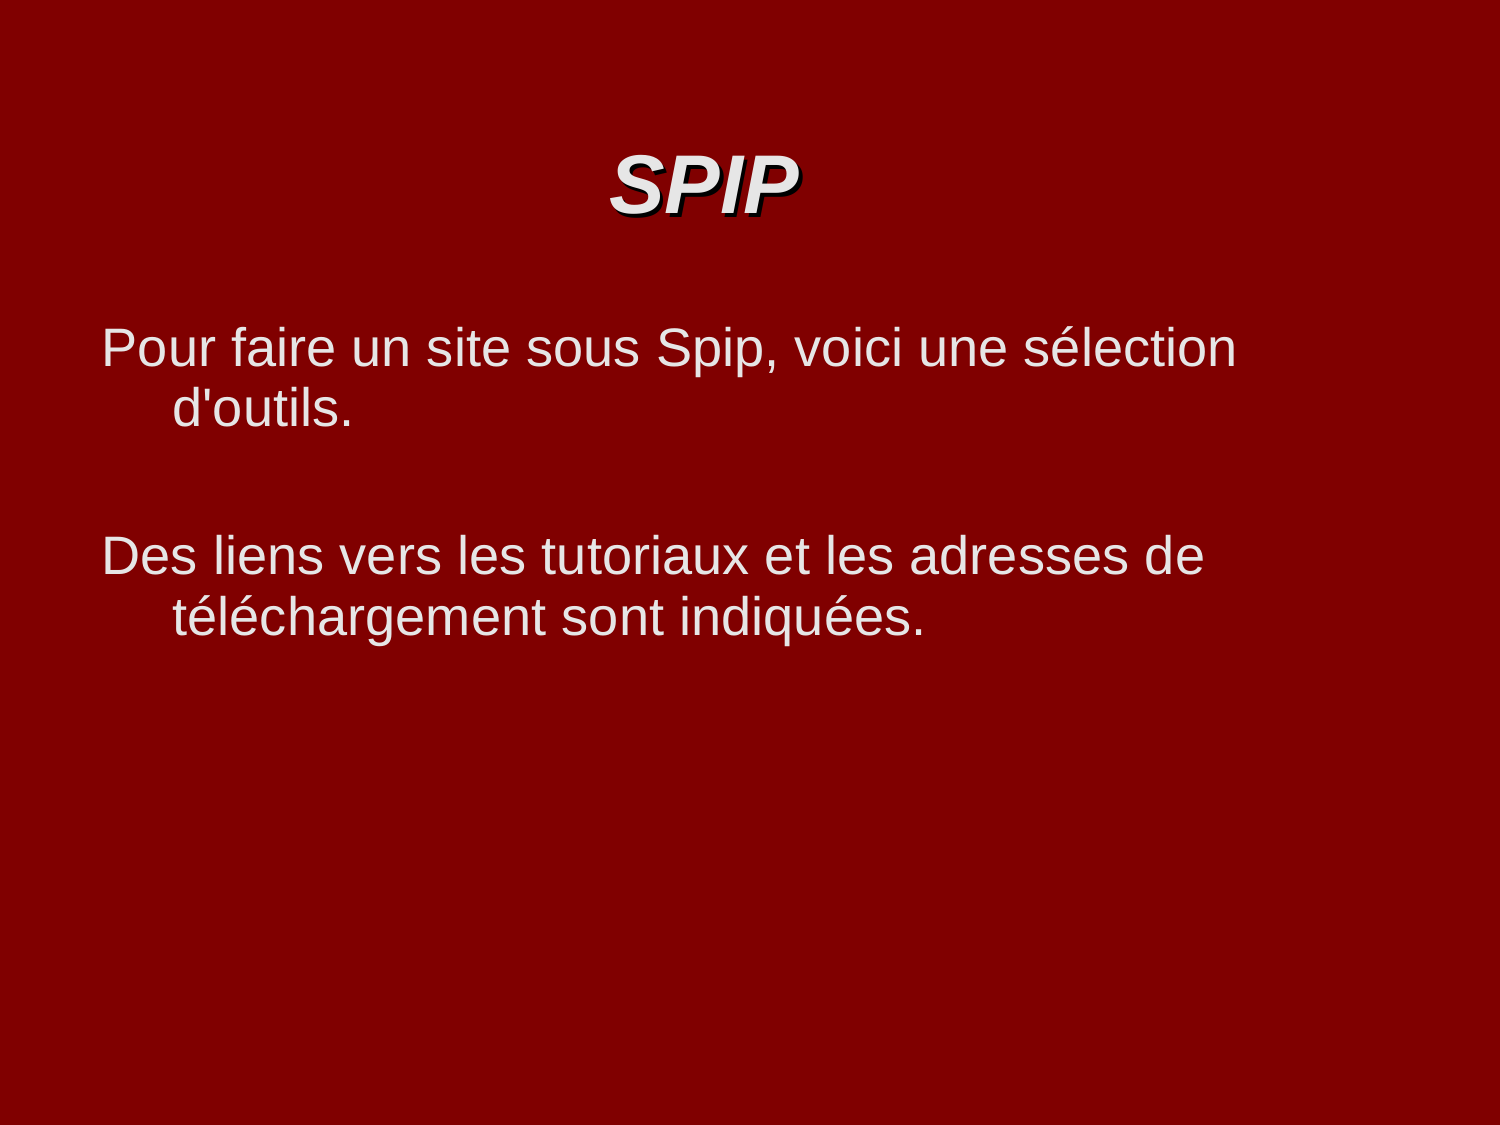

# SPIP
Pour faire un site sous Spip, voici une sélection d'outils.
Des liens vers les tutoriaux et les adresses de téléchargement sont indiquées.